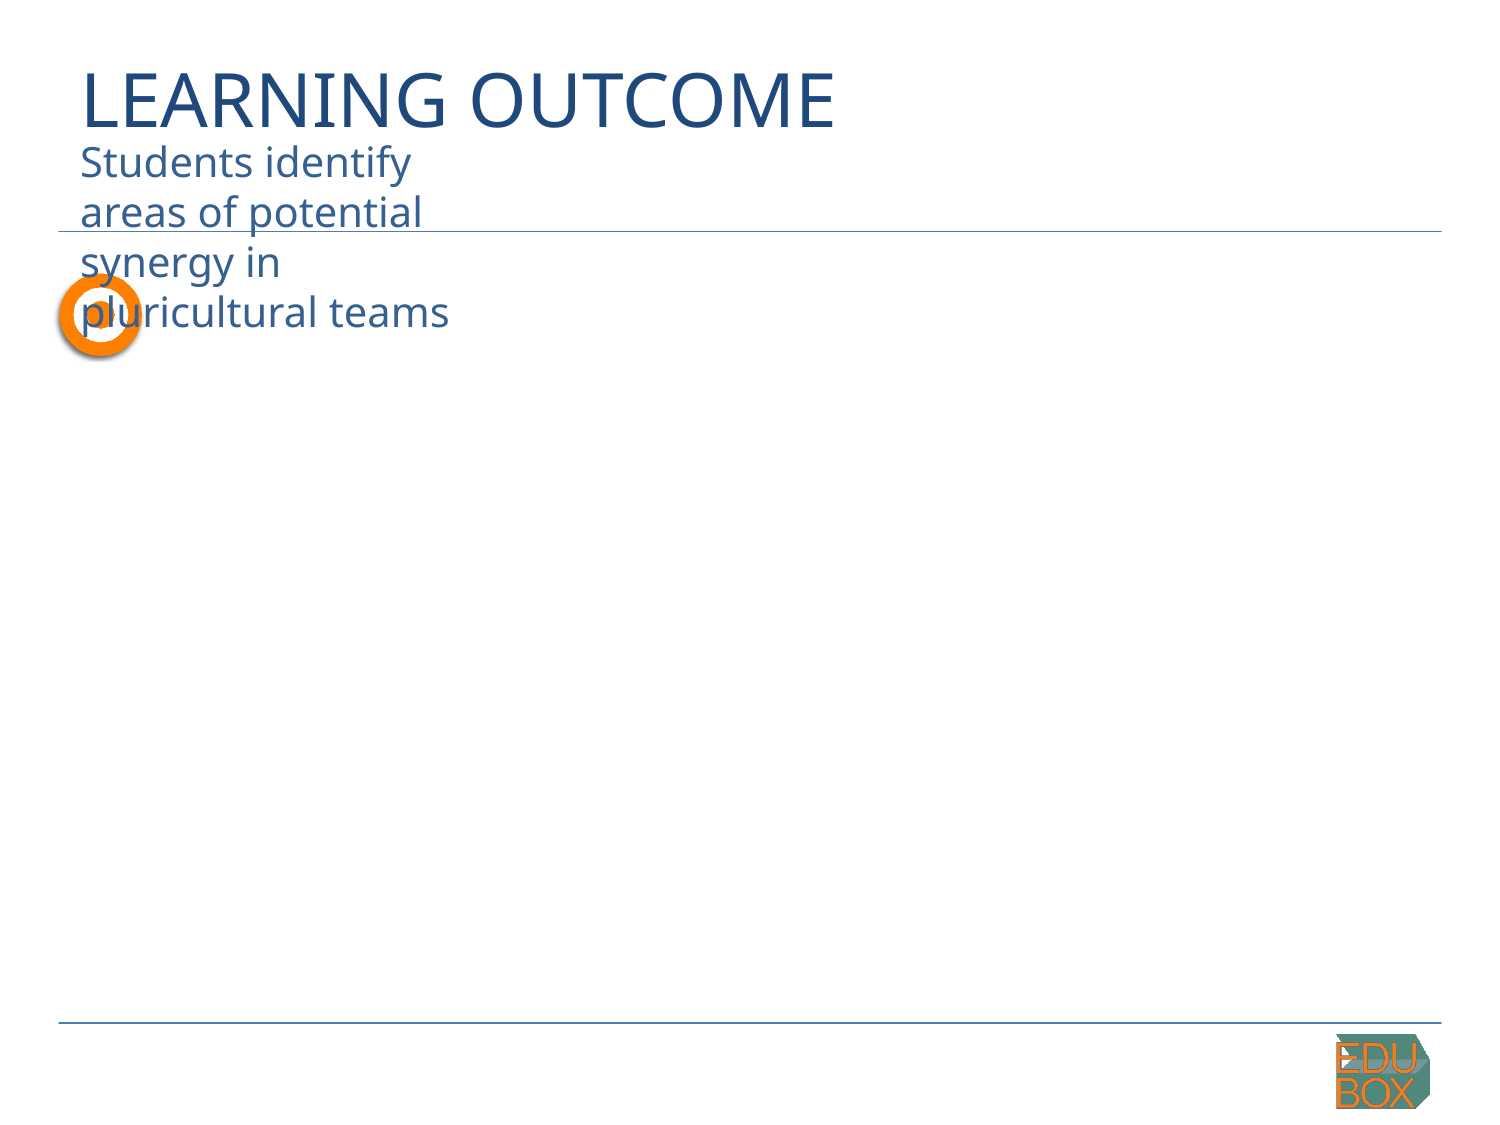

# LEARNING OUTCOME
Students identify areas of potential synergy in pluricultural teams